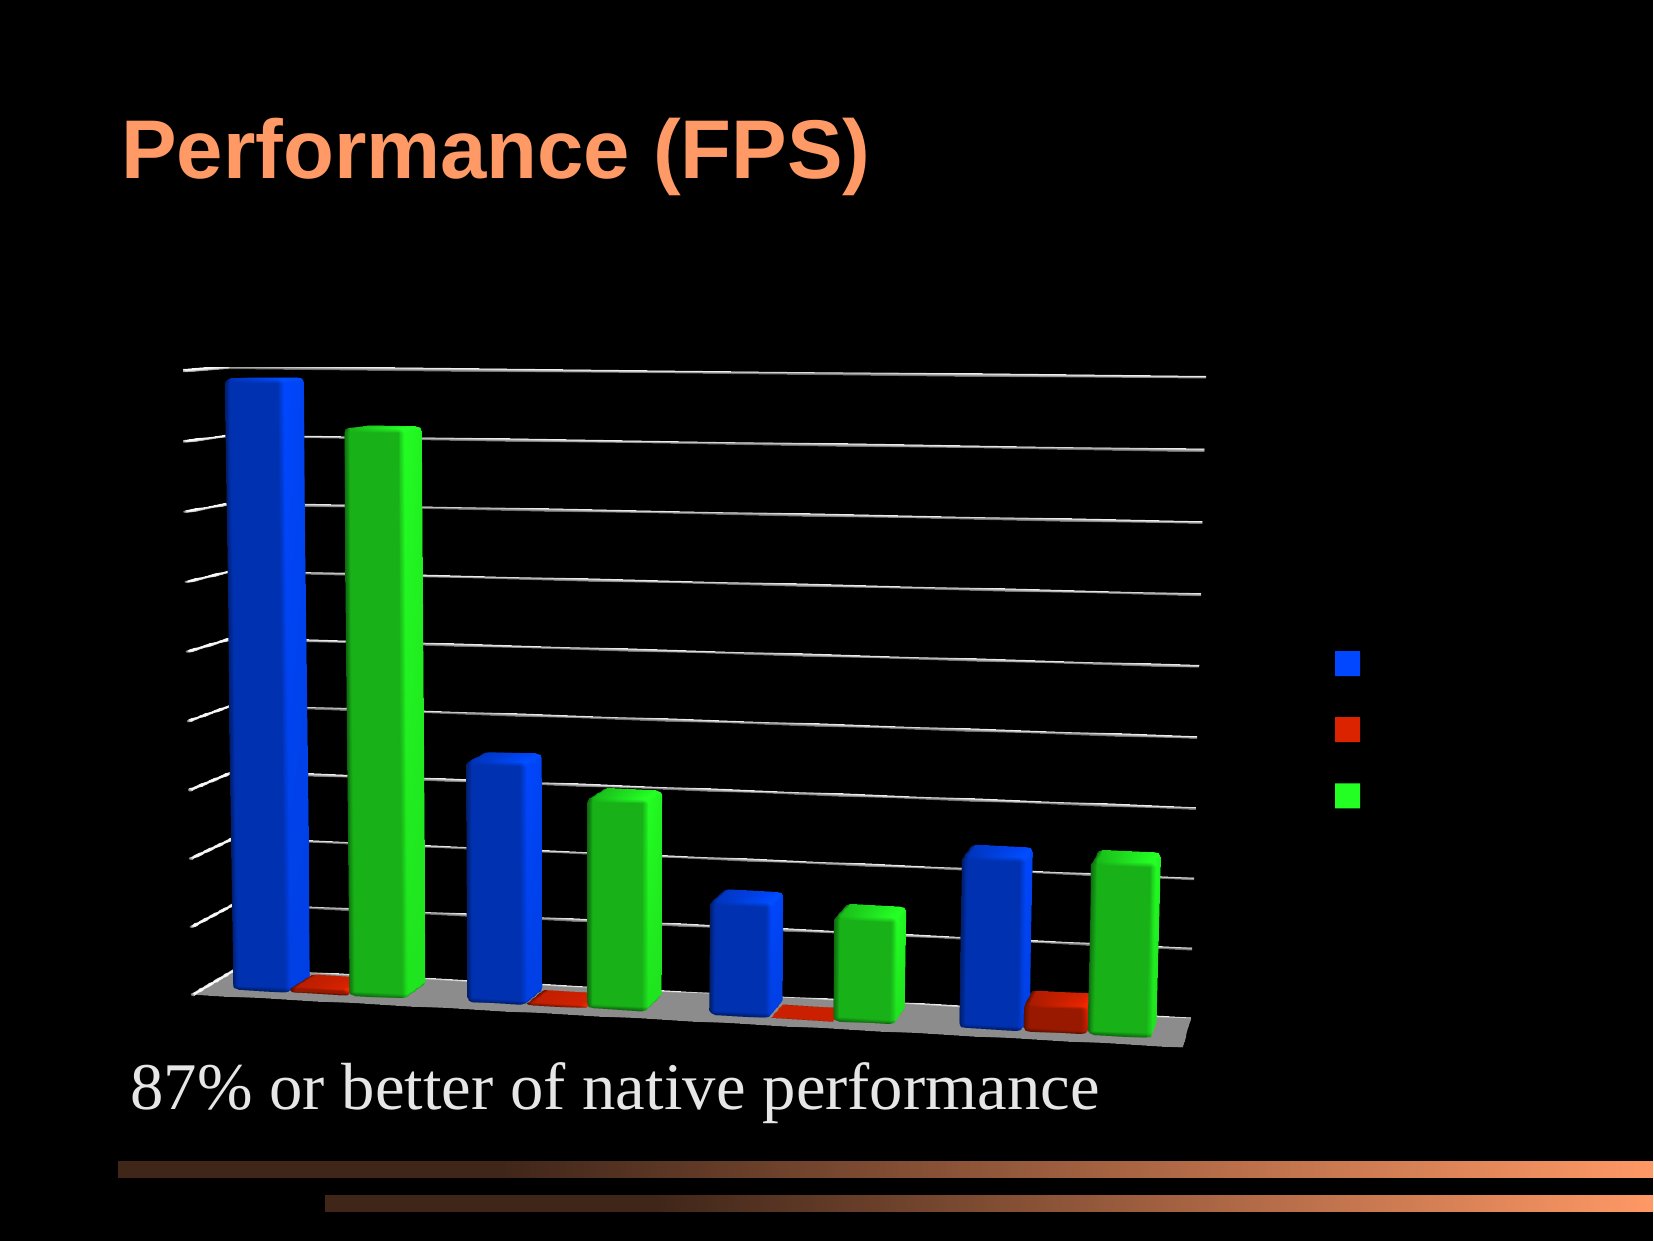

# Performance (FPS)
[unsupported chart]
87% or better of native performance